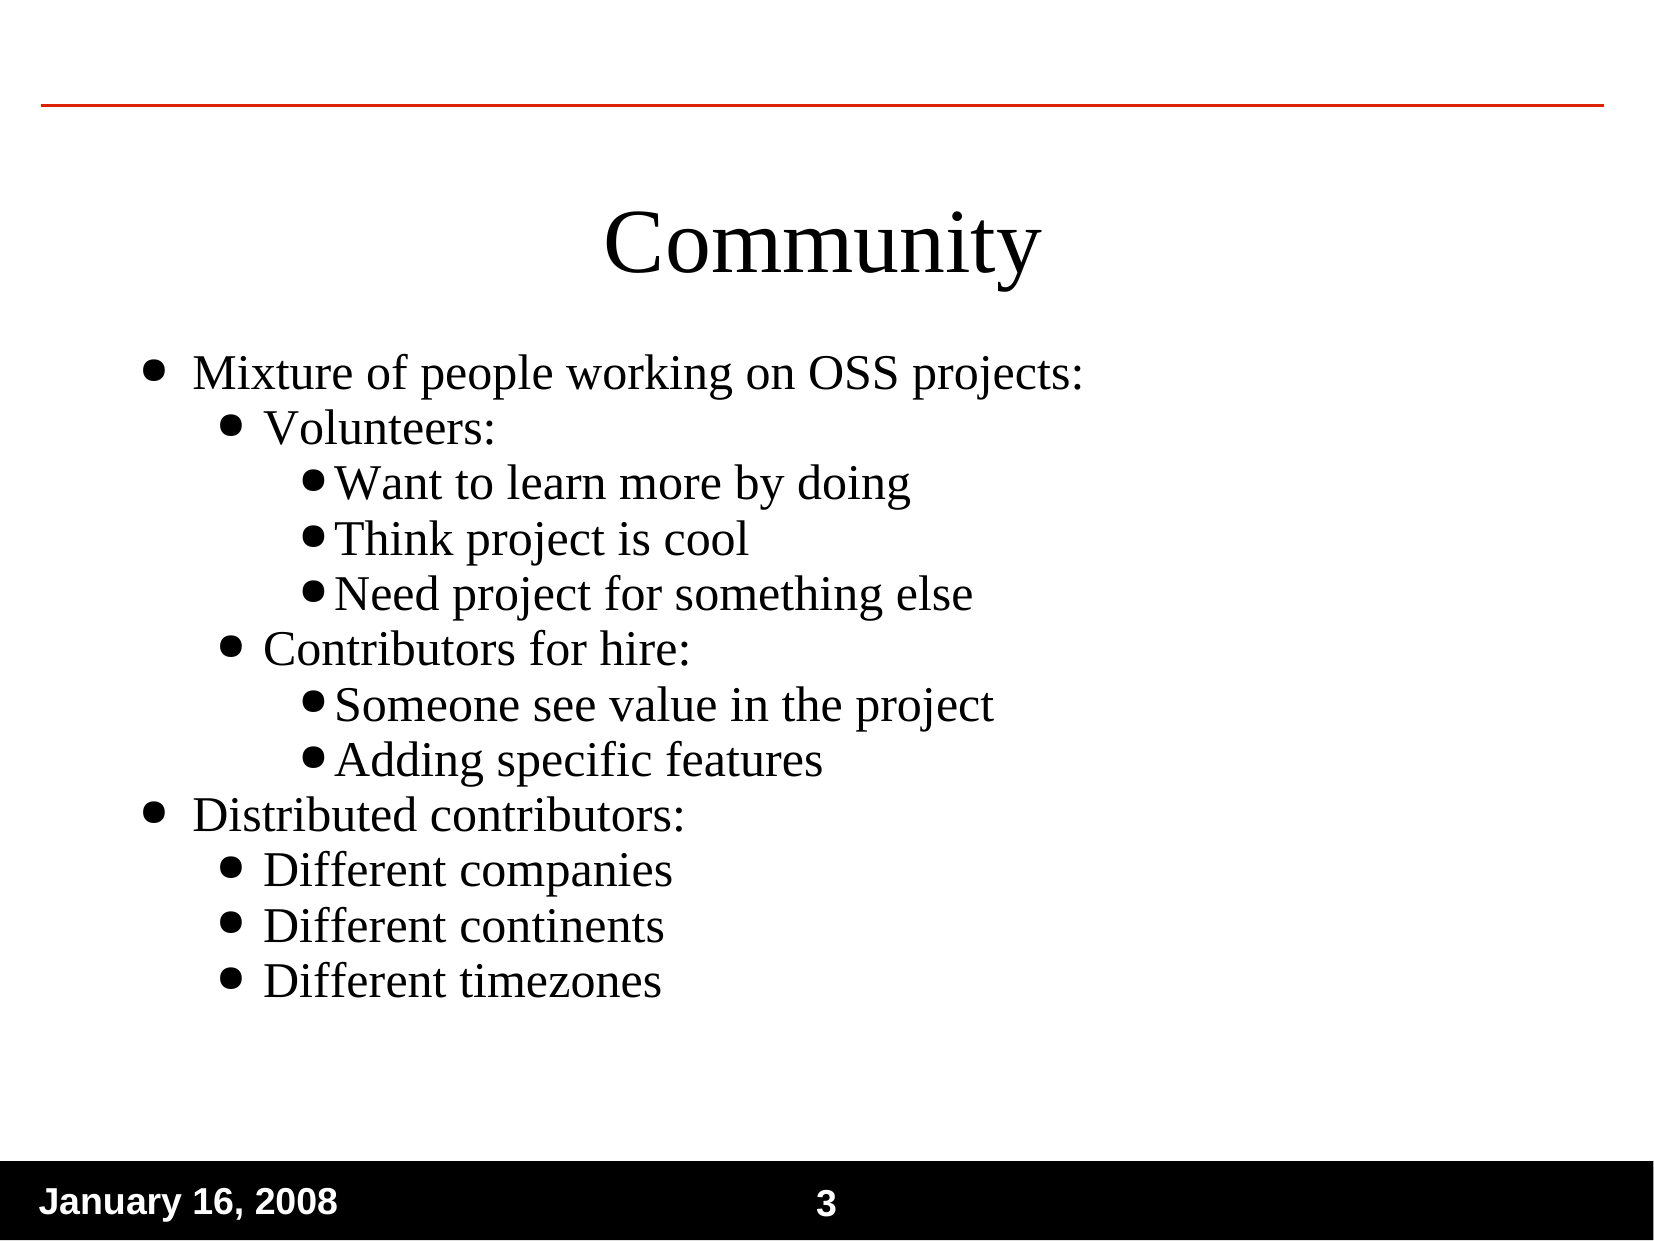

# Community
Mixture of people working on OSS projects:
Volunteers:
Want to learn more by doing
Think project is cool
Need project for something else
Contributors for hire:
Someone see value in the project
Adding specific features
Distributed contributors:
Different companies
Different continents
Different timezones